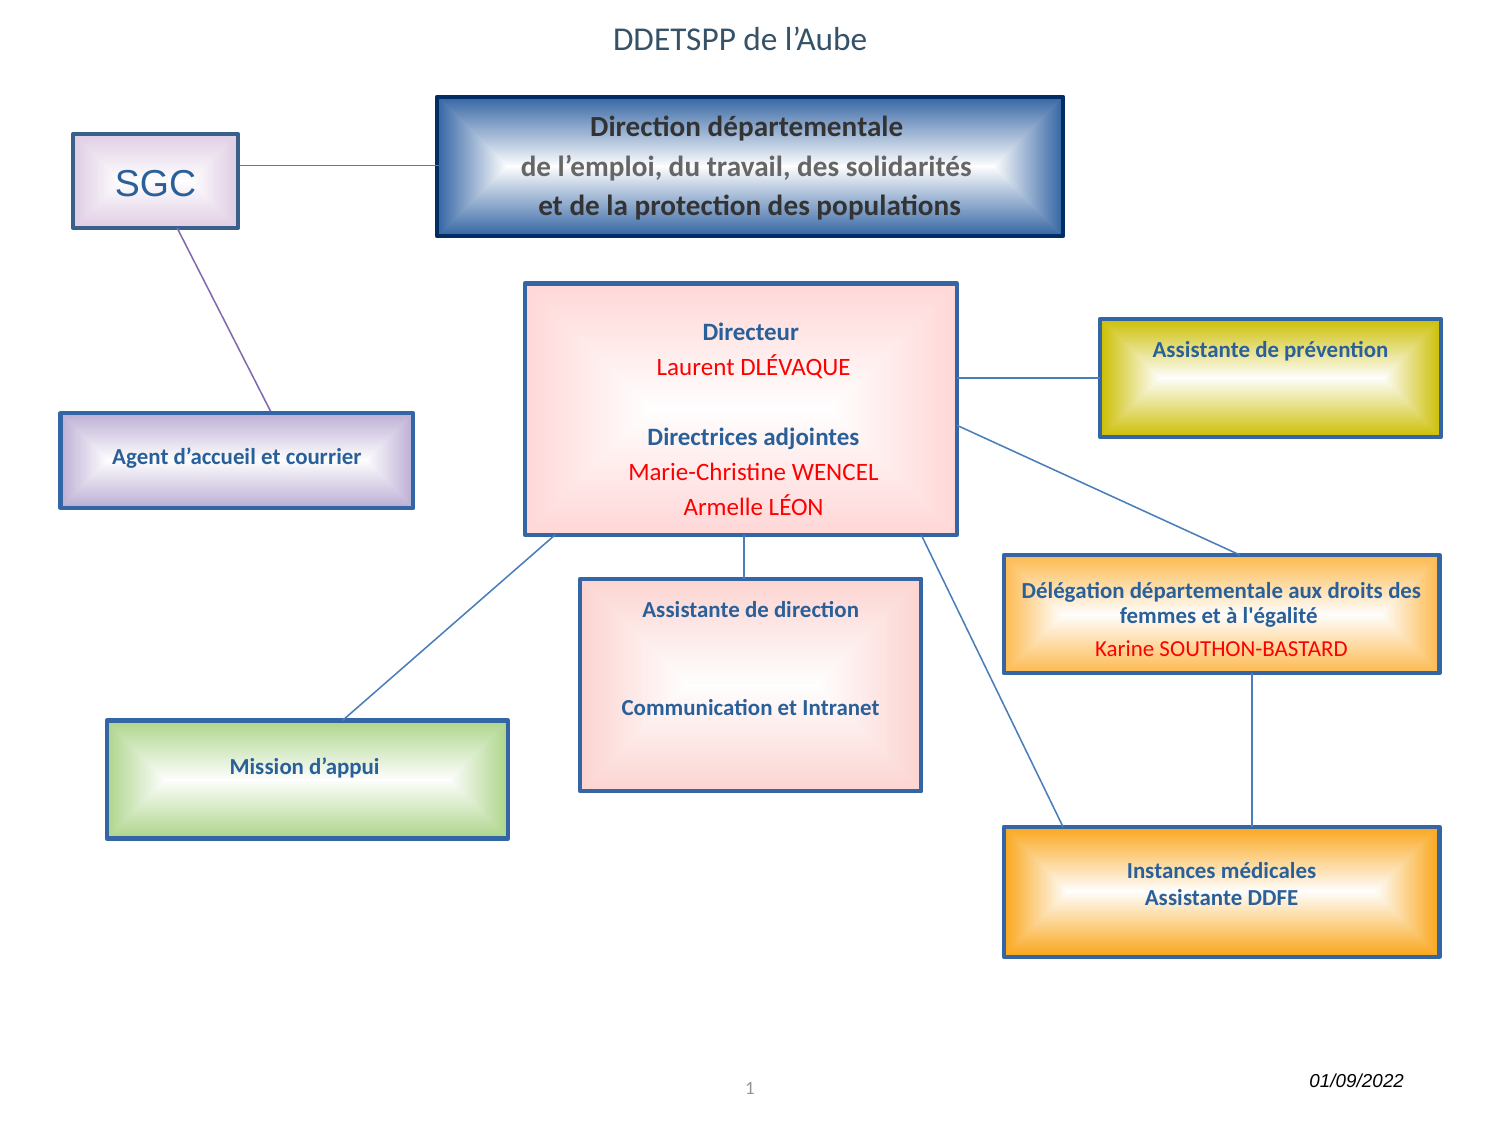

DDETSPP de l’Aube
Direction départementale
de l’emploi, du travail, des solidarités
et de la protection des populations
SGC
Directeur
Laurent DLÉVAQUE
Directrices adjointes
Marie-Christine WENCEL
Armelle LÉON
Assistante de prévention
Agent d’accueil et courrier
Délégation départementale aux droits des femmes et à l'égalité
Karine SOUTHON-BASTARD
Assistante de direction
Communication et Intranet
Mission d’appui
Instances médicales
Assistante DDFE
01/09/2022